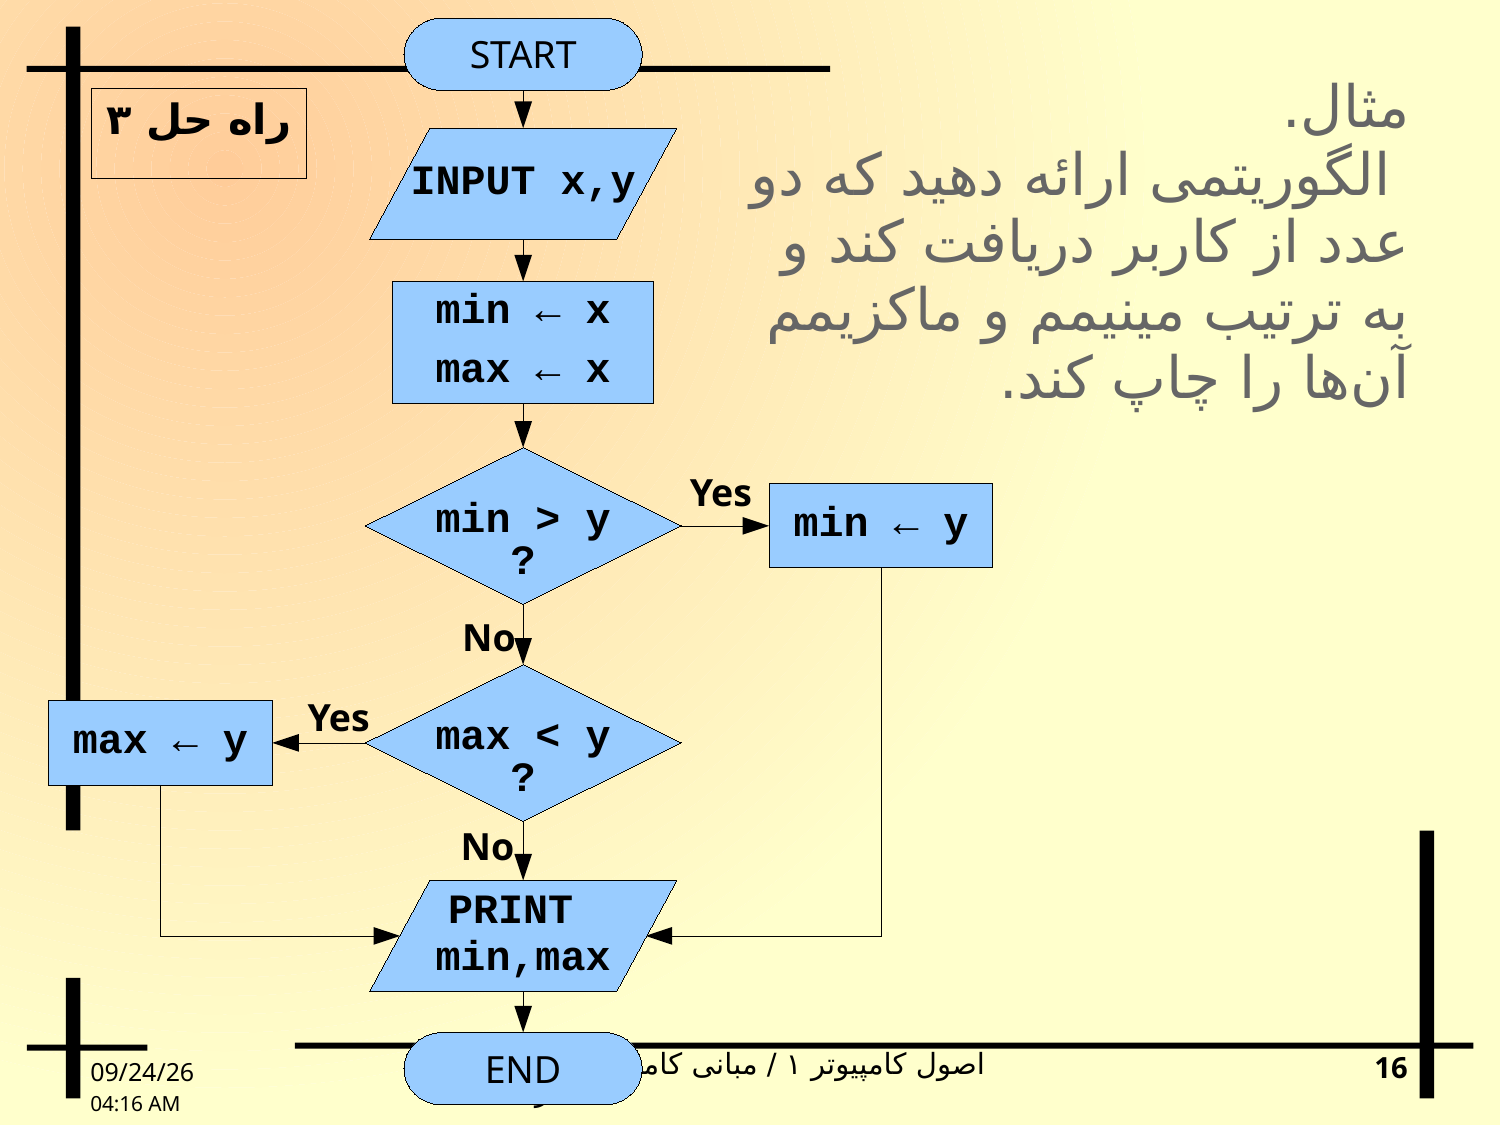

START
# مثال. الگوریتمی ارائه دهید که دو عدد از کاربر دریافت کند و به ترتیب مینیمم و ماکزیمم آن‌ها را چاپ کند.
راه حل ۳
INPUT x,y
min ← x
max ← x
min > y
?
Yes
min ← y
No
max < y
?
Yes
max ← y
No
PRINT
min,max
END
اصول کامپیوتر ۱ / مبانی کامپیوتر و برنامه‌سازی
16